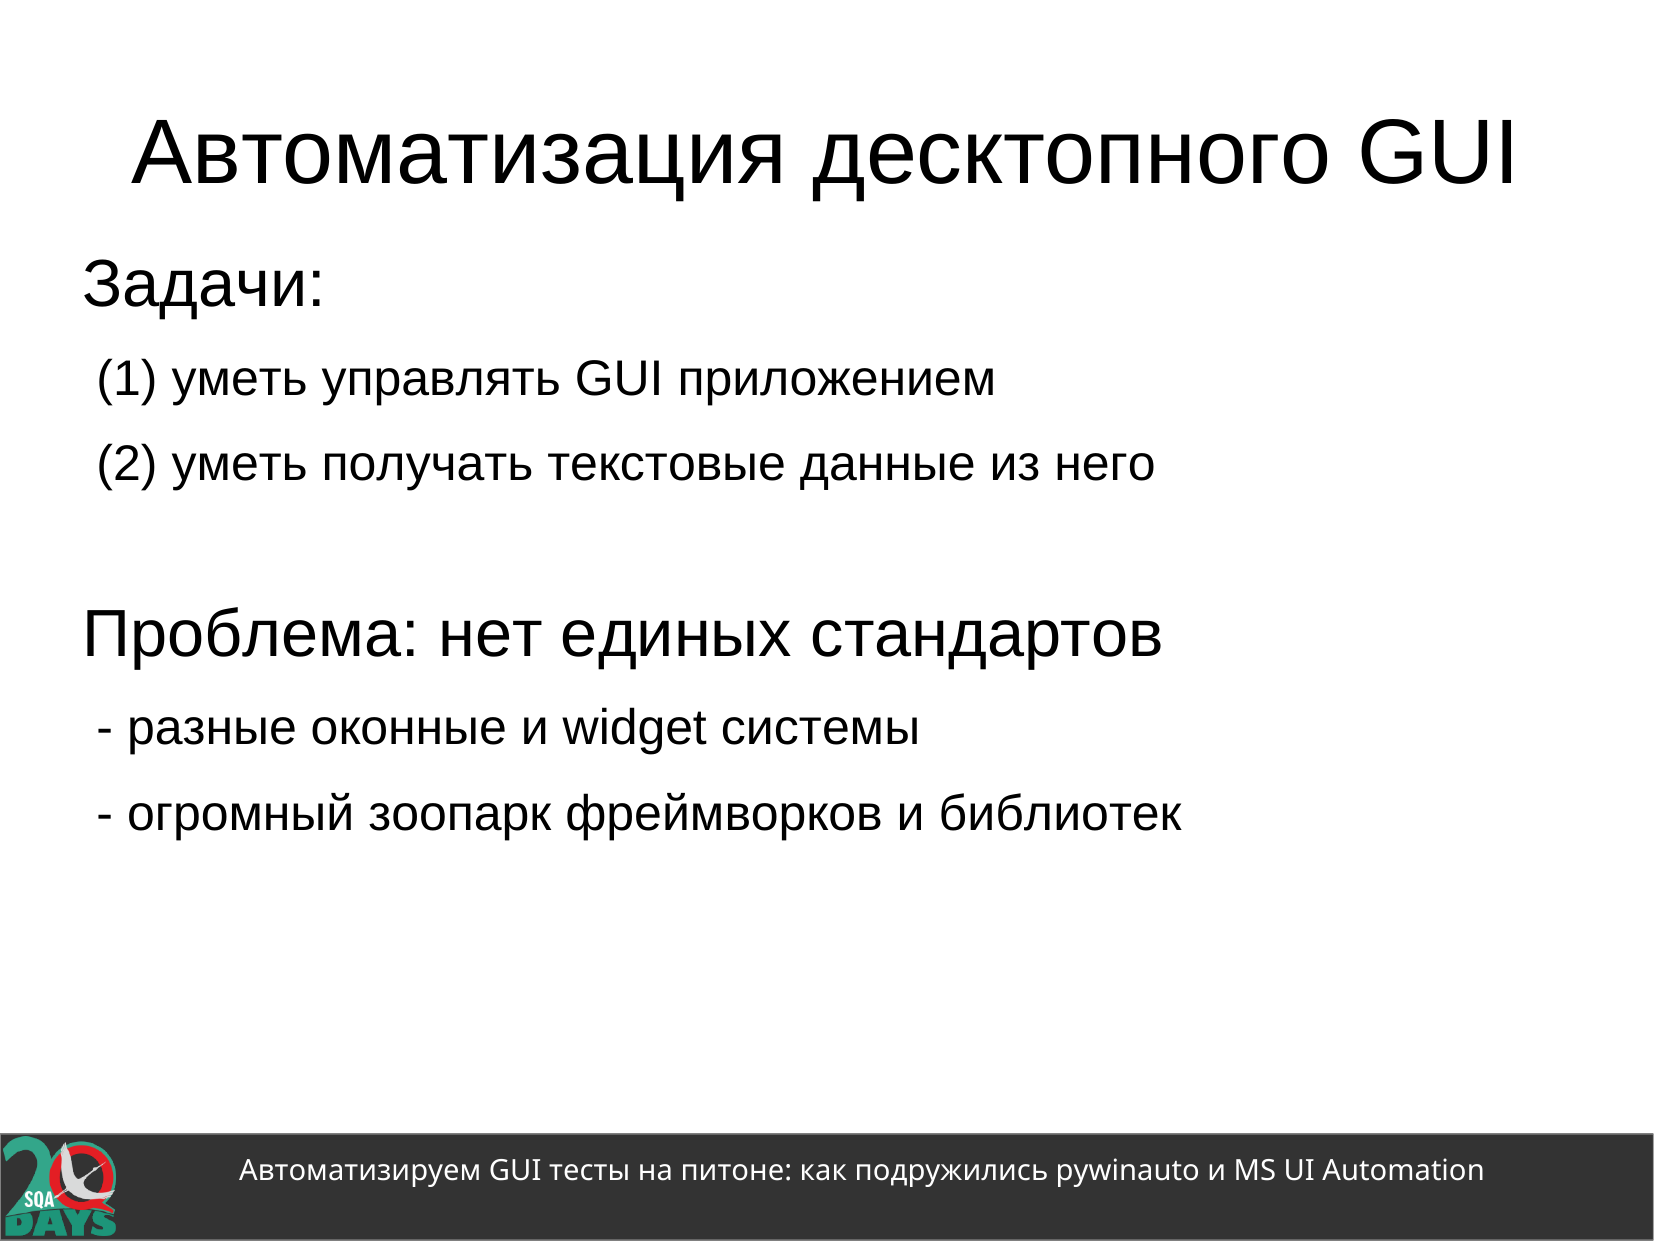

# Автоматизация десктопного GUI
Задачи:
 (1) уметь управлять GUI приложением
 (2) уметь получать текстовые данные из него
Проблема: нет единых стандартов
 - разные оконные и widget системы
 - огромный зоопарк фреймворков и библиотек
Автоматизируем GUI тесты на питоне: как подружились pywinauto и MS UI Automation